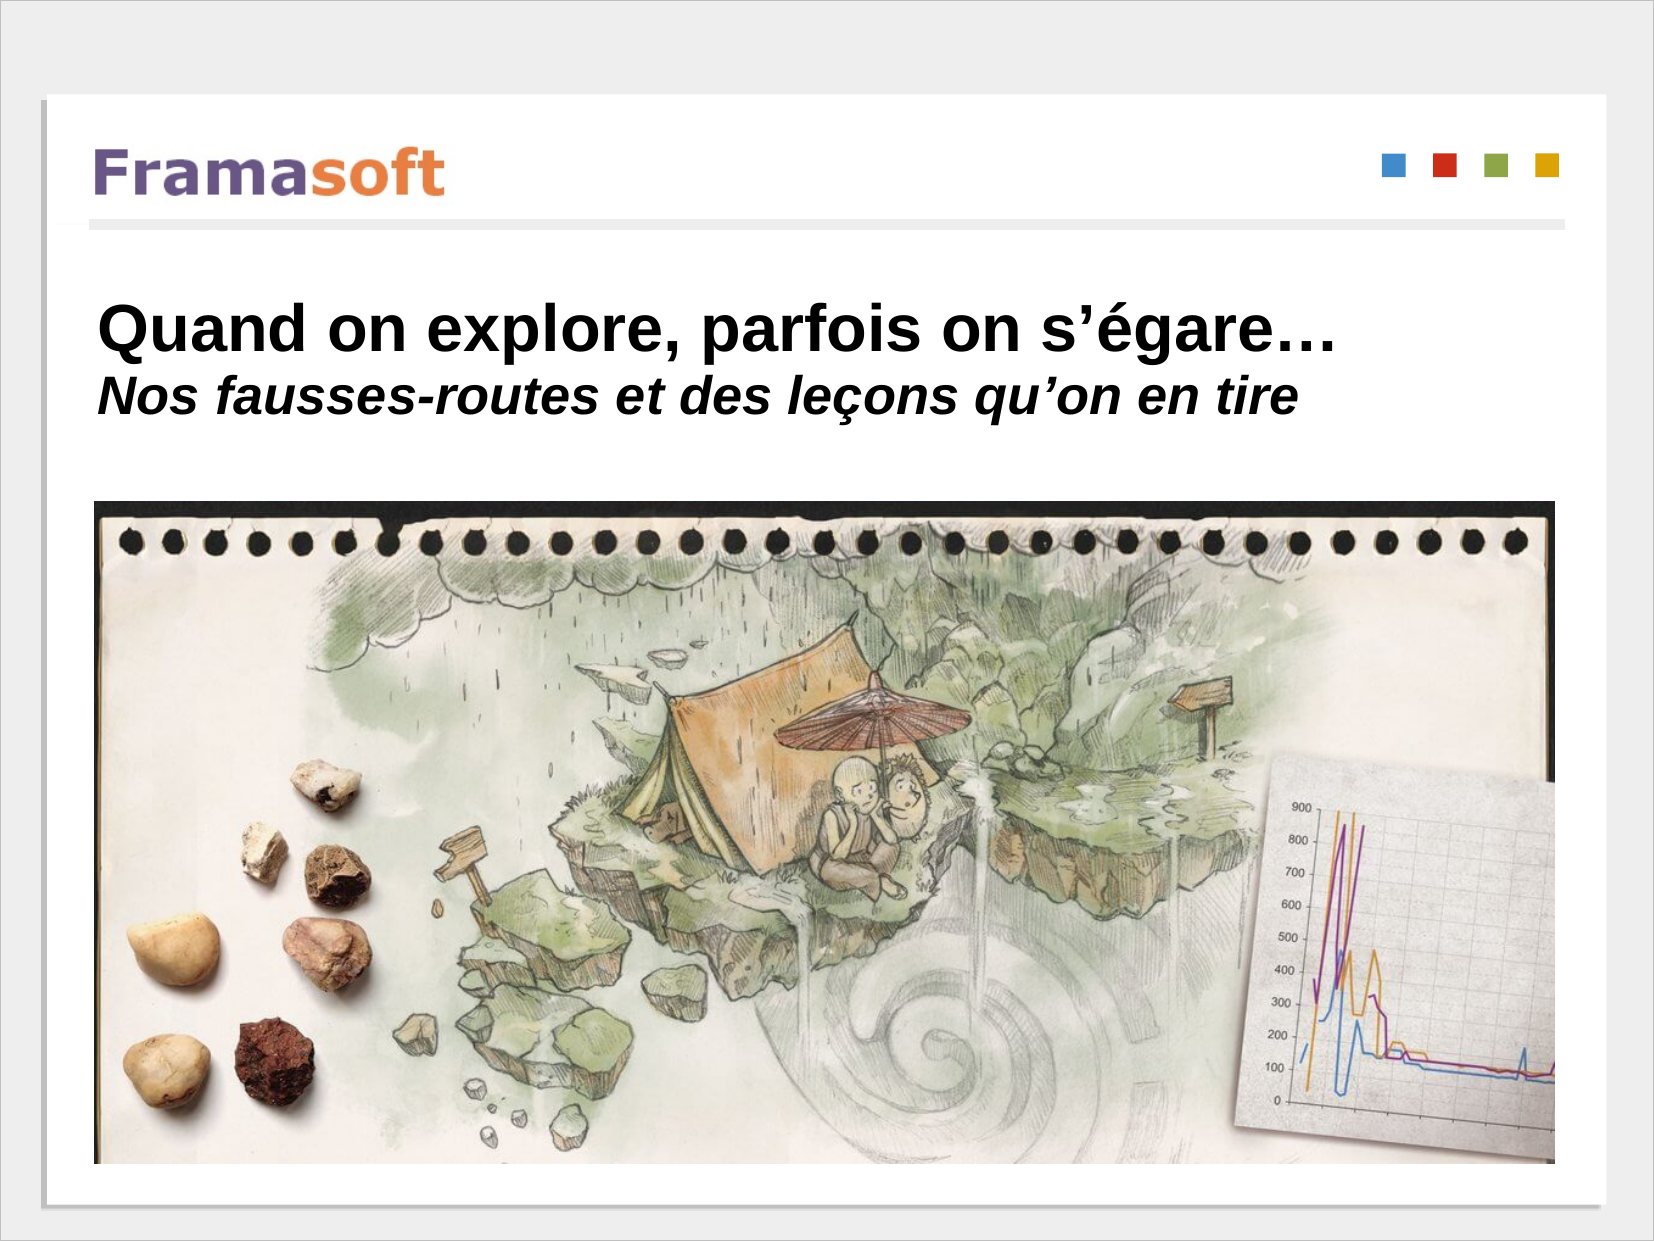

Quand on explore, parfois on s’égare…
Nos fausses-routes et des leçons qu’on en tire